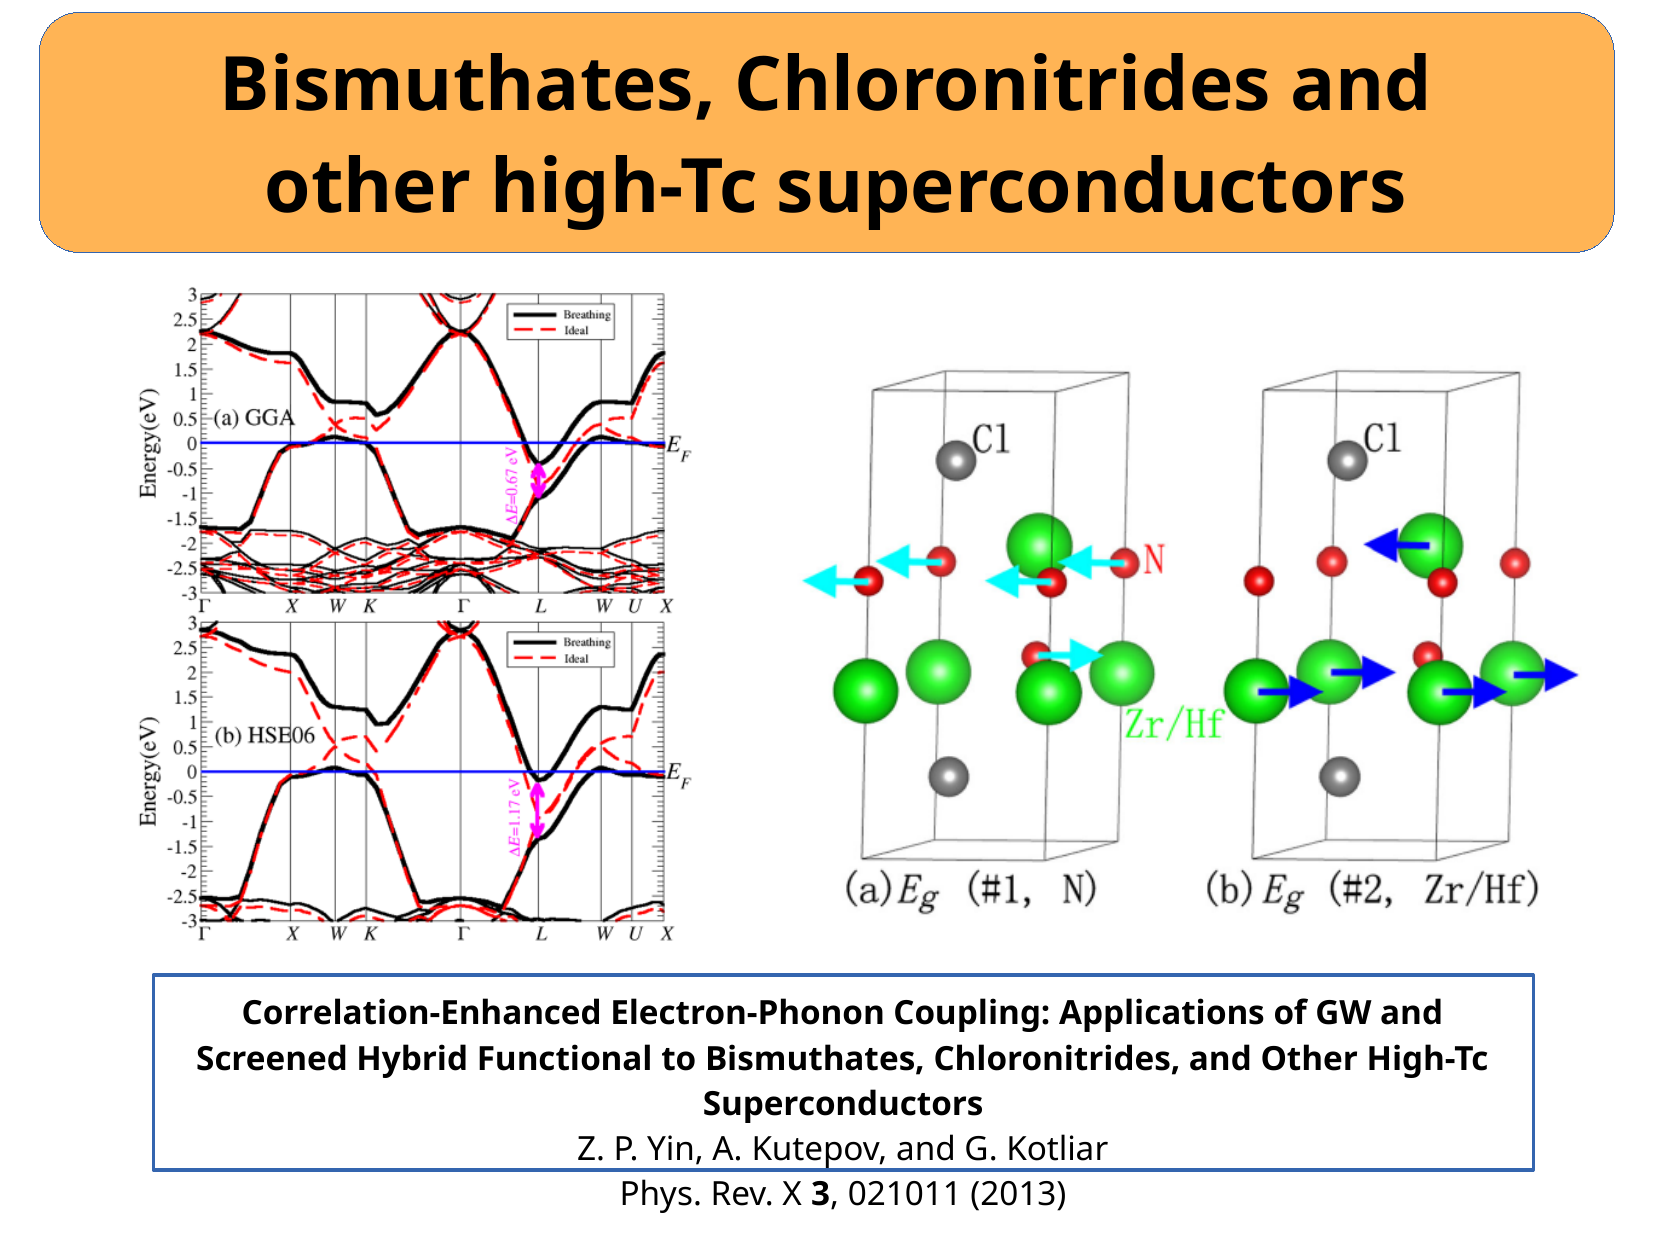

Bismuthates, Chloronitrides and
 other high-Tc superconductors
Correlation-Enhanced Electron-Phonon Coupling: Applications of GW and Screened Hybrid Functional to Bismuthates, Chloronitrides, and Other High-Tc Superconductors
Z. P. Yin, A. Kutepov, and G. Kotliar
Phys. Rev. X 3, 021011 (2013)